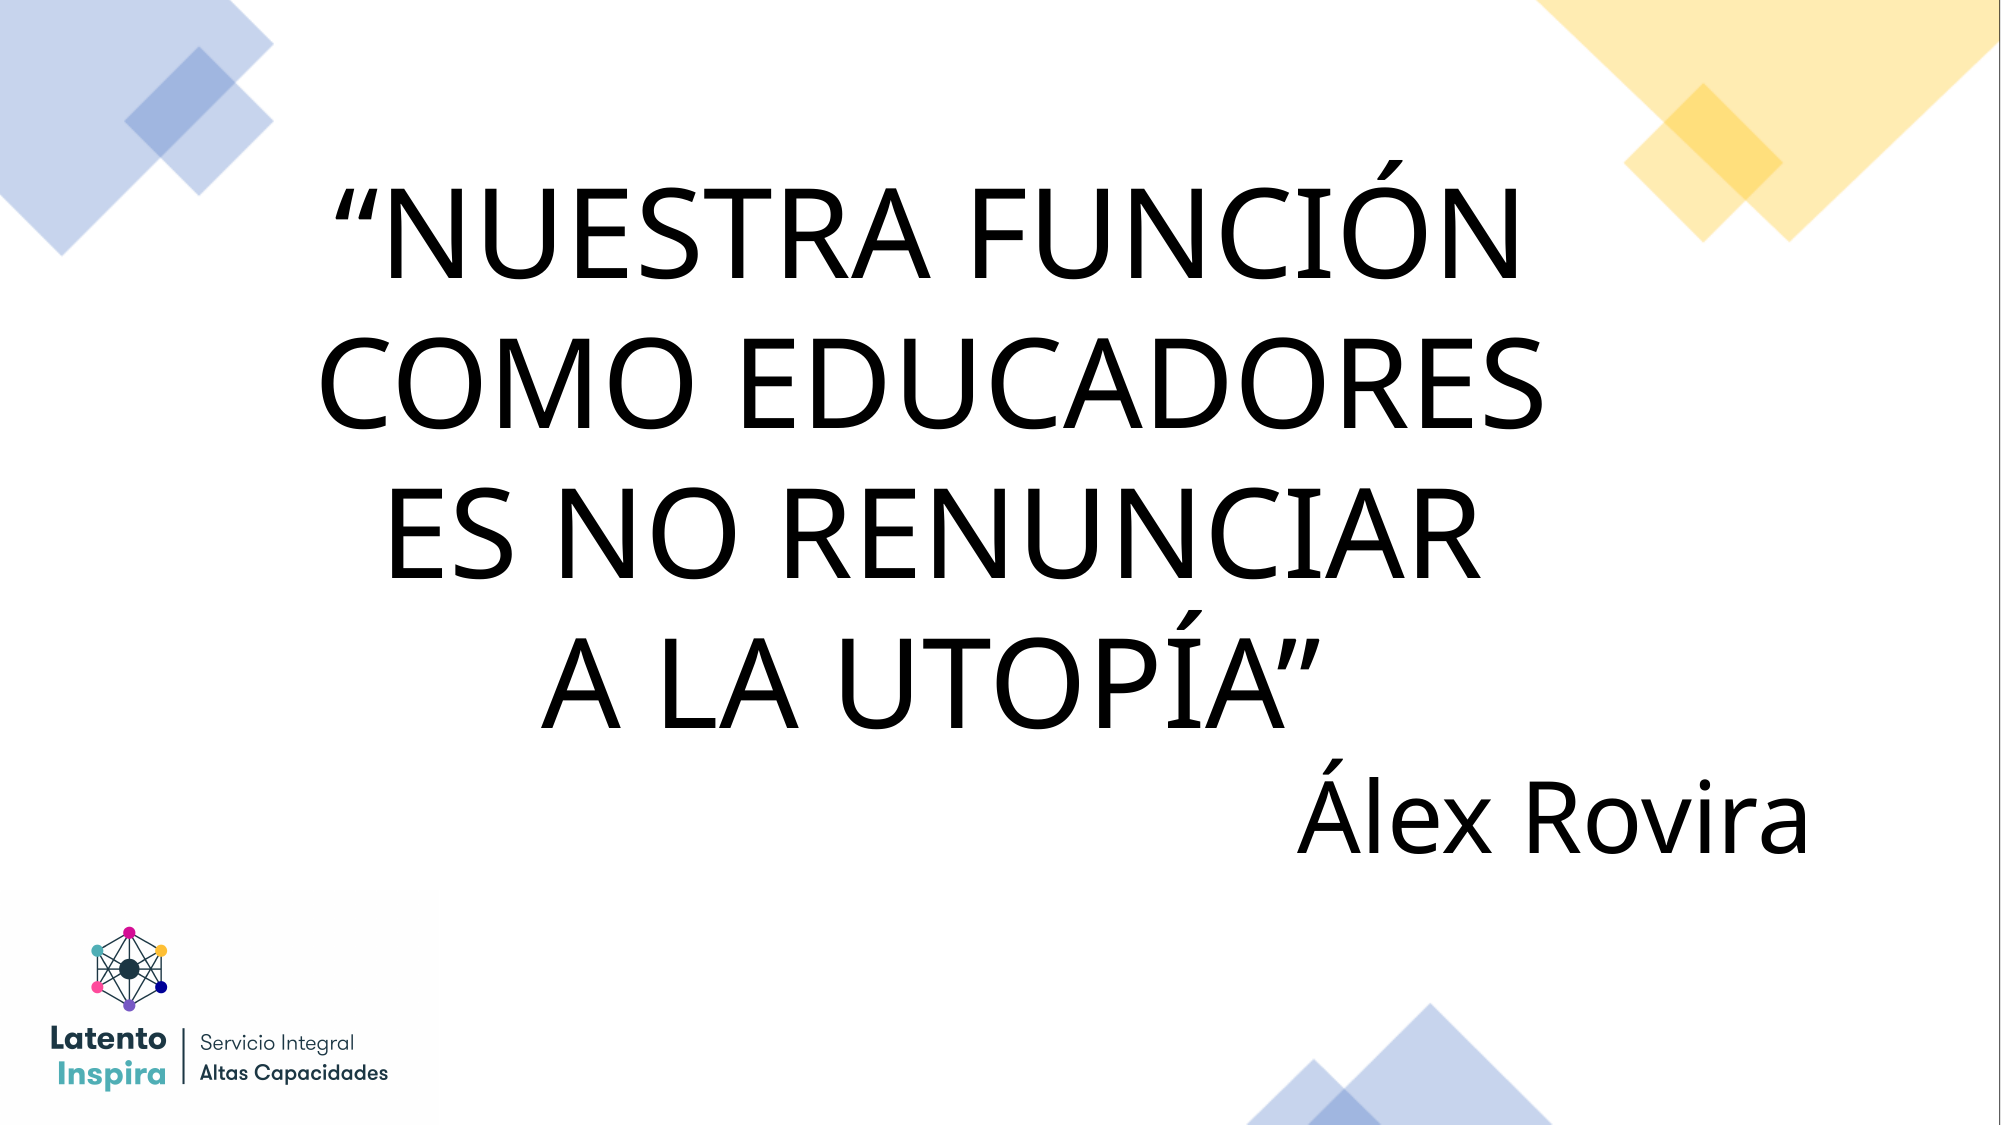

“NUESTRA FUNCIÓN
COMO EDUCADORES
ES NO RENUNCIAR
A LA UTOPÍA”
Álex Rovira